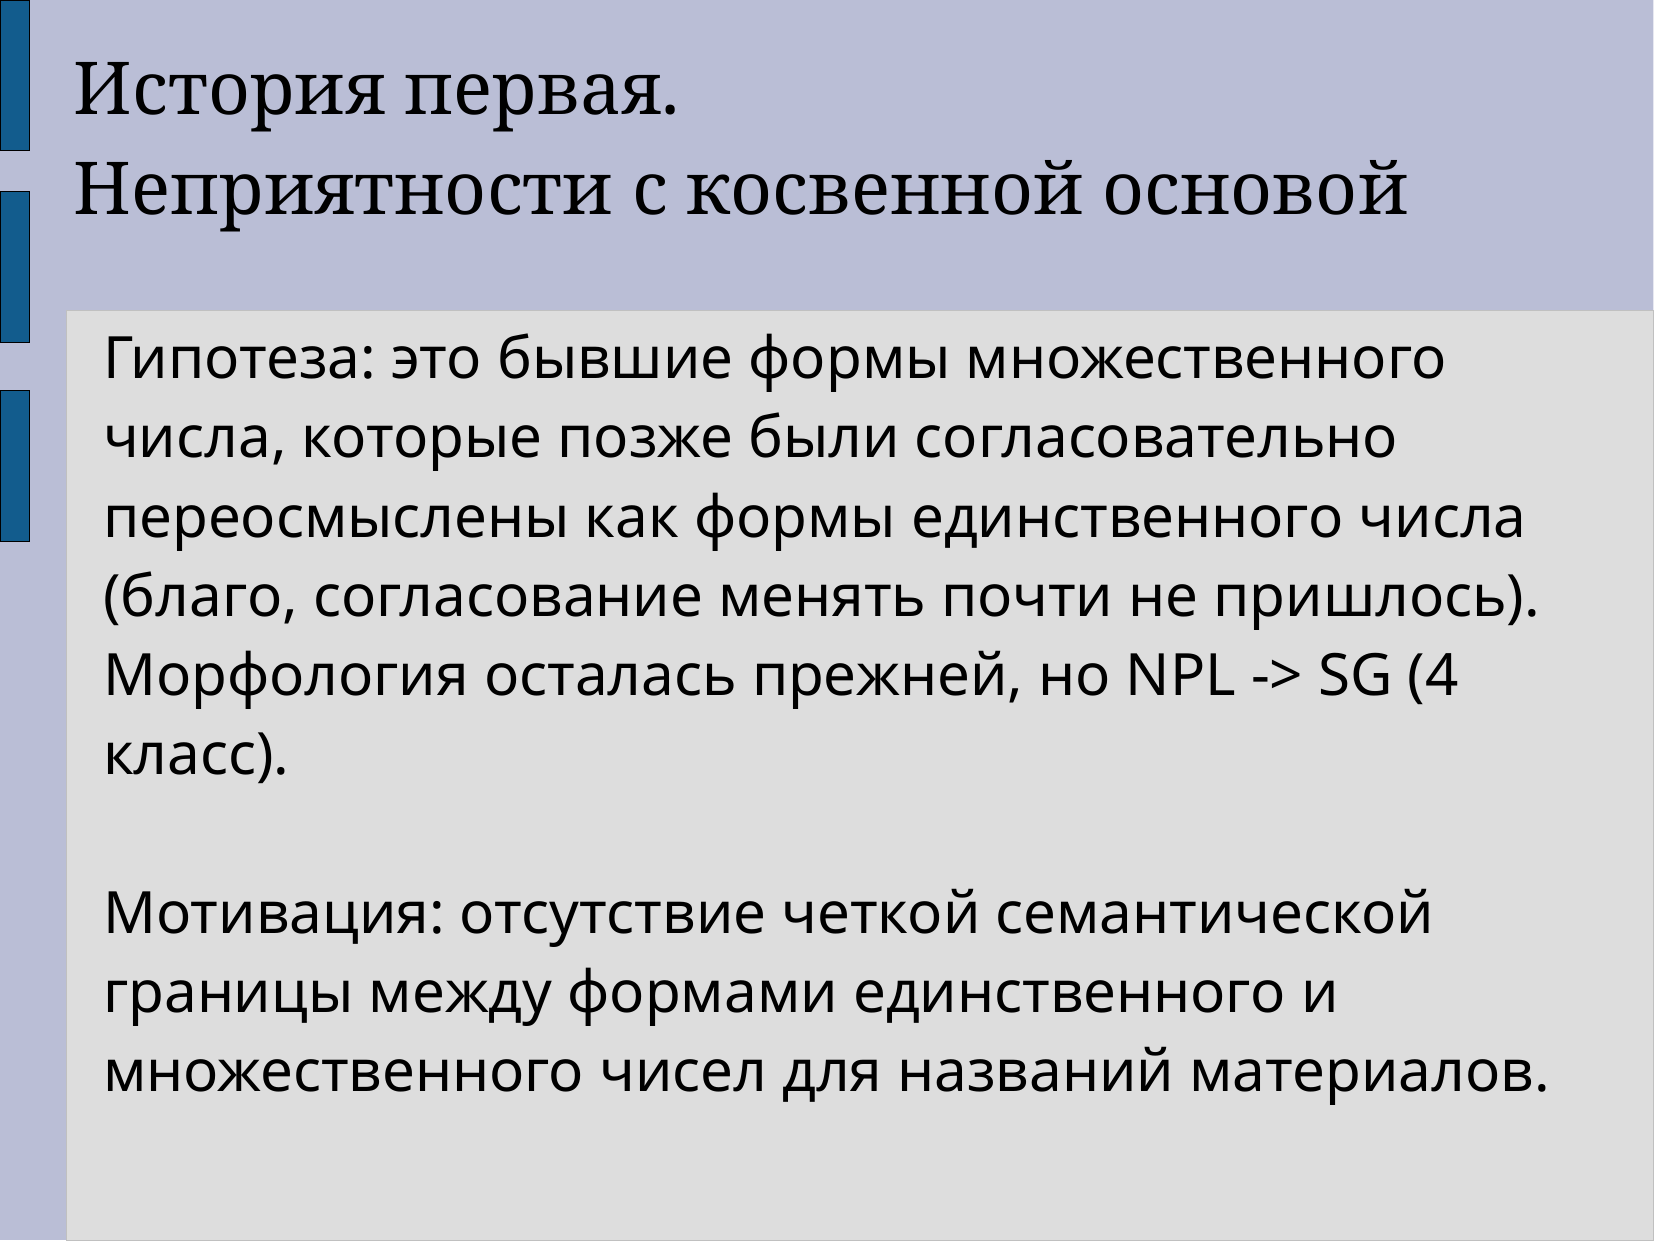

История первая.
Неприятности с косвенной основой
Гипотеза: это бывшие формы множественного числа, которые позже были согласовательно переосмыслены как формы единственного числа (благо, согласование менять почти не пришлось). Морфология осталась прежней, но NPL -> SG (4 класс).
Мотивация: отсутствие четкой семантической границы между формами единственного и множественного чисел для названий материалов.